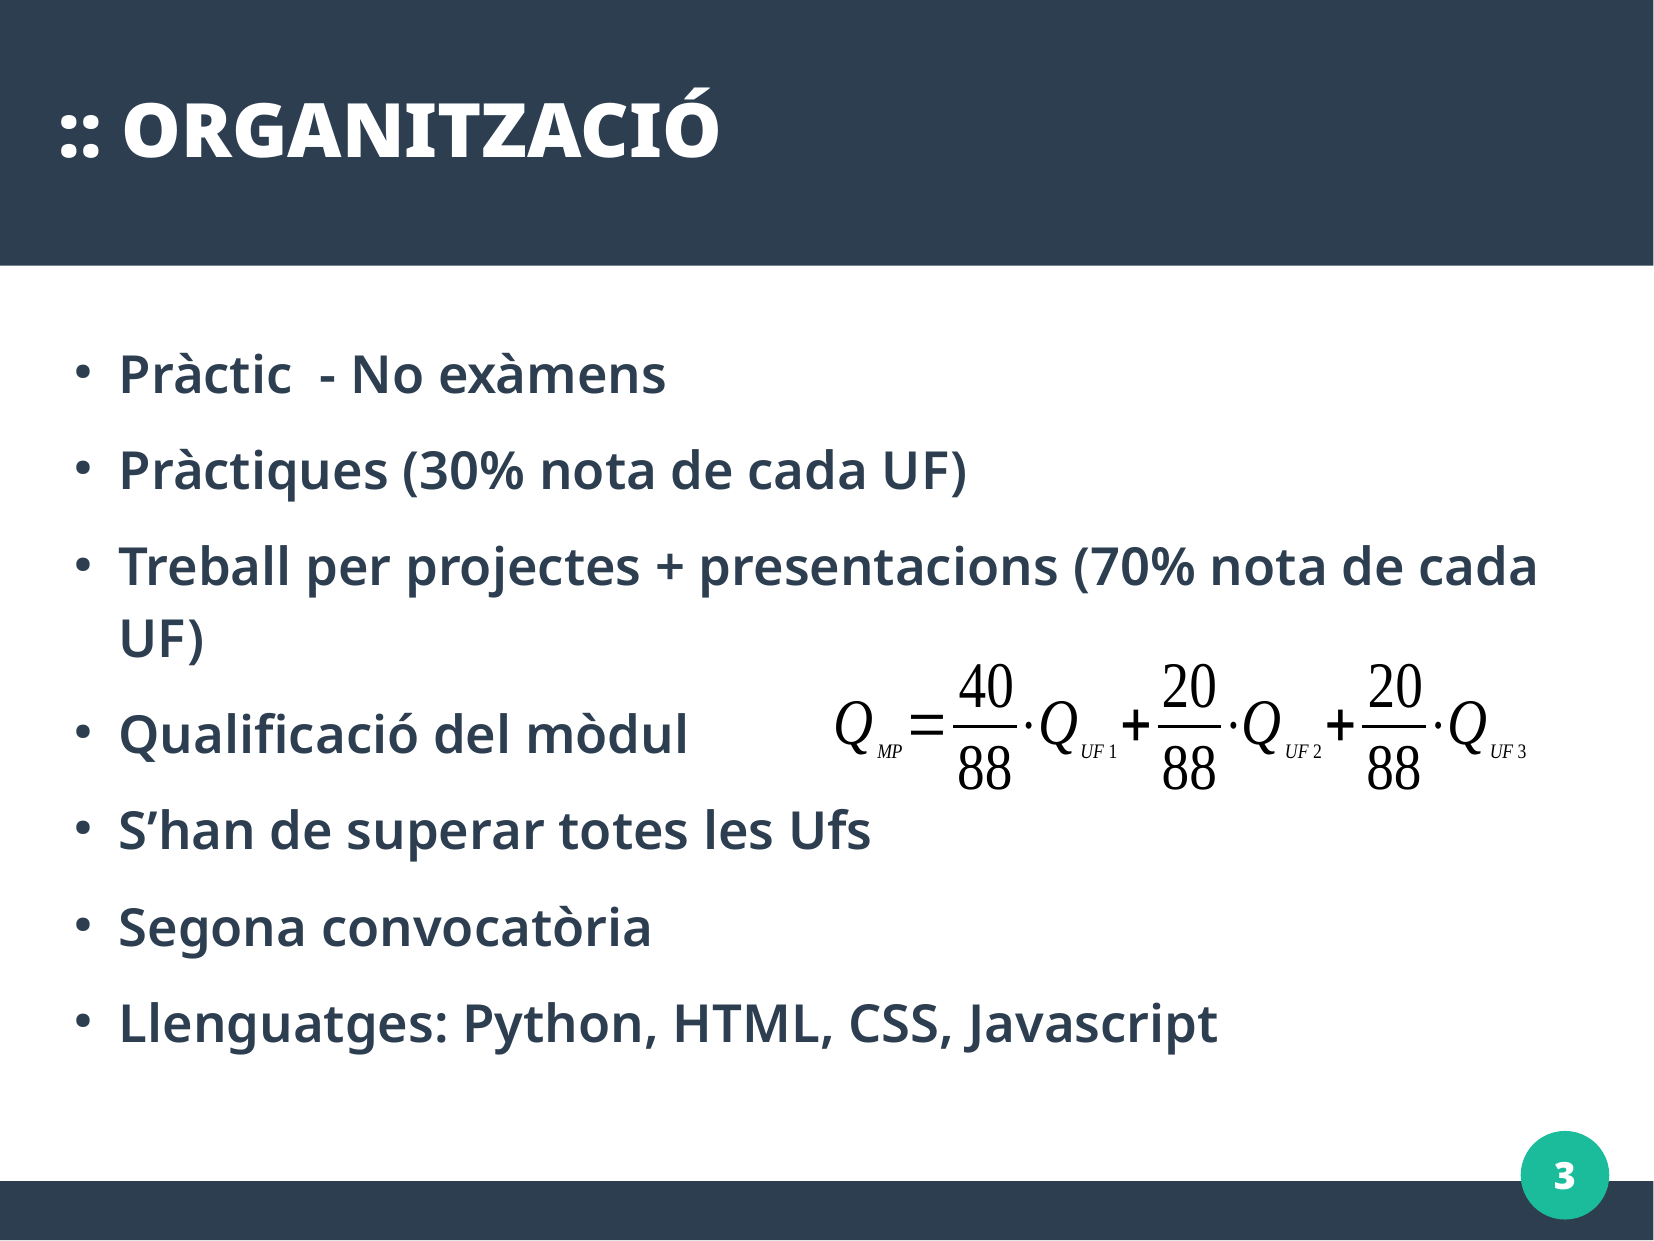

# :: ORGANITZACIÓ
Pràctic - No exàmens
Pràctiques (30% nota de cada UF)
Treball per projectes + presentacions (70% nota de cada UF)
Qualificació del mòdul
S’han de superar totes les Ufs
Segona convocatòria
Llenguatges: Python, HTML, CSS, Javascript
3